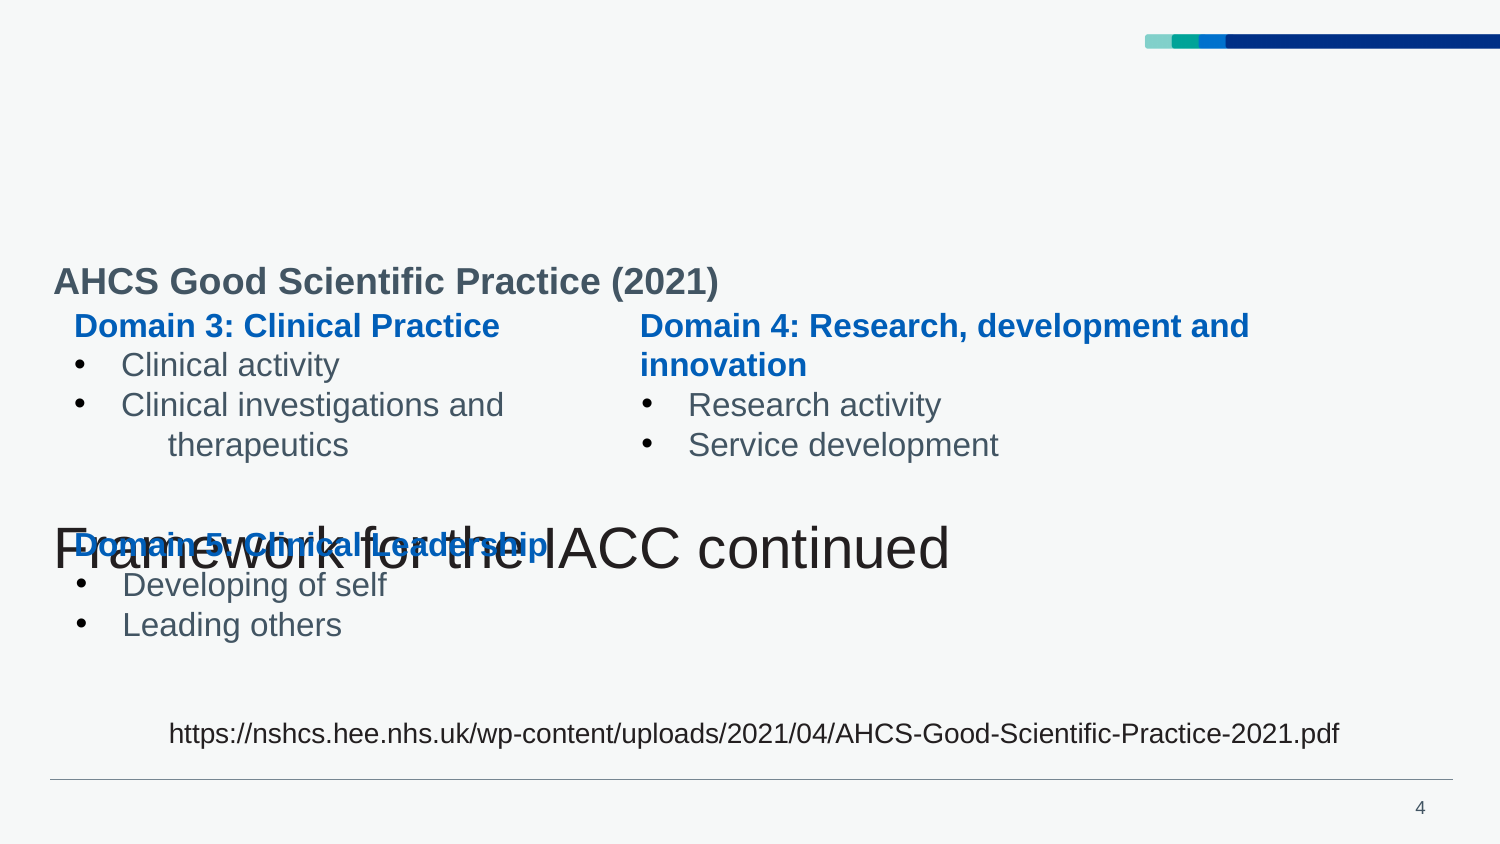

# AHCS Good Scientific Practice (2021)
Domain 3: Clinical Practice
Clinical activity
Clinical investigations and therapeutics
Domain 4: Research, development and innovation
Research activity
Service development
Framework for the IACC continued
Domain 5: Clinical Leadership
Developing of self
Leading others
https://nshcs.hee.nhs.uk/wp-content/uploads/2021/04/AHCS-Good-Scientific-Practice-2021.pdf